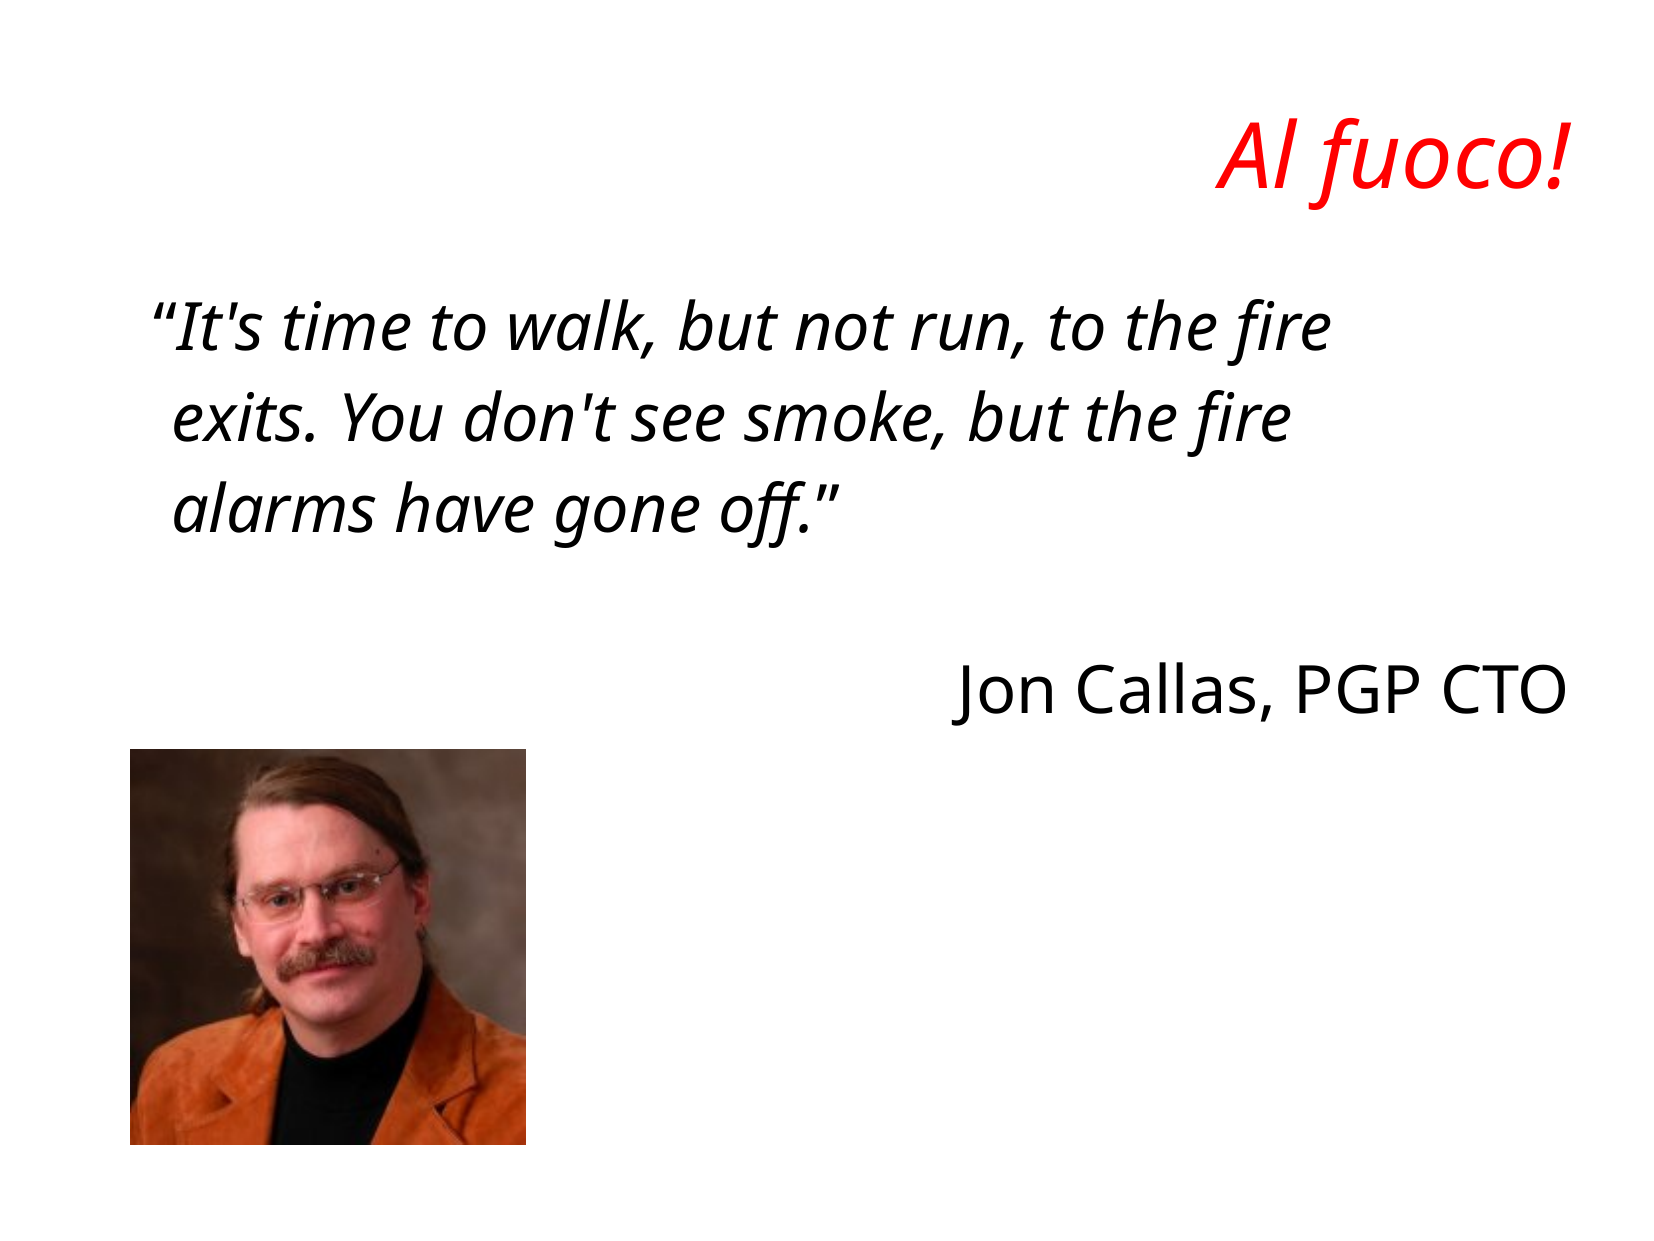

# Al fuoco!
“It's time to walk, but not run, to the fire
 exits. You don't see smoke, but the fire
 alarms have gone off.”
Jon Callas, PGP CTO